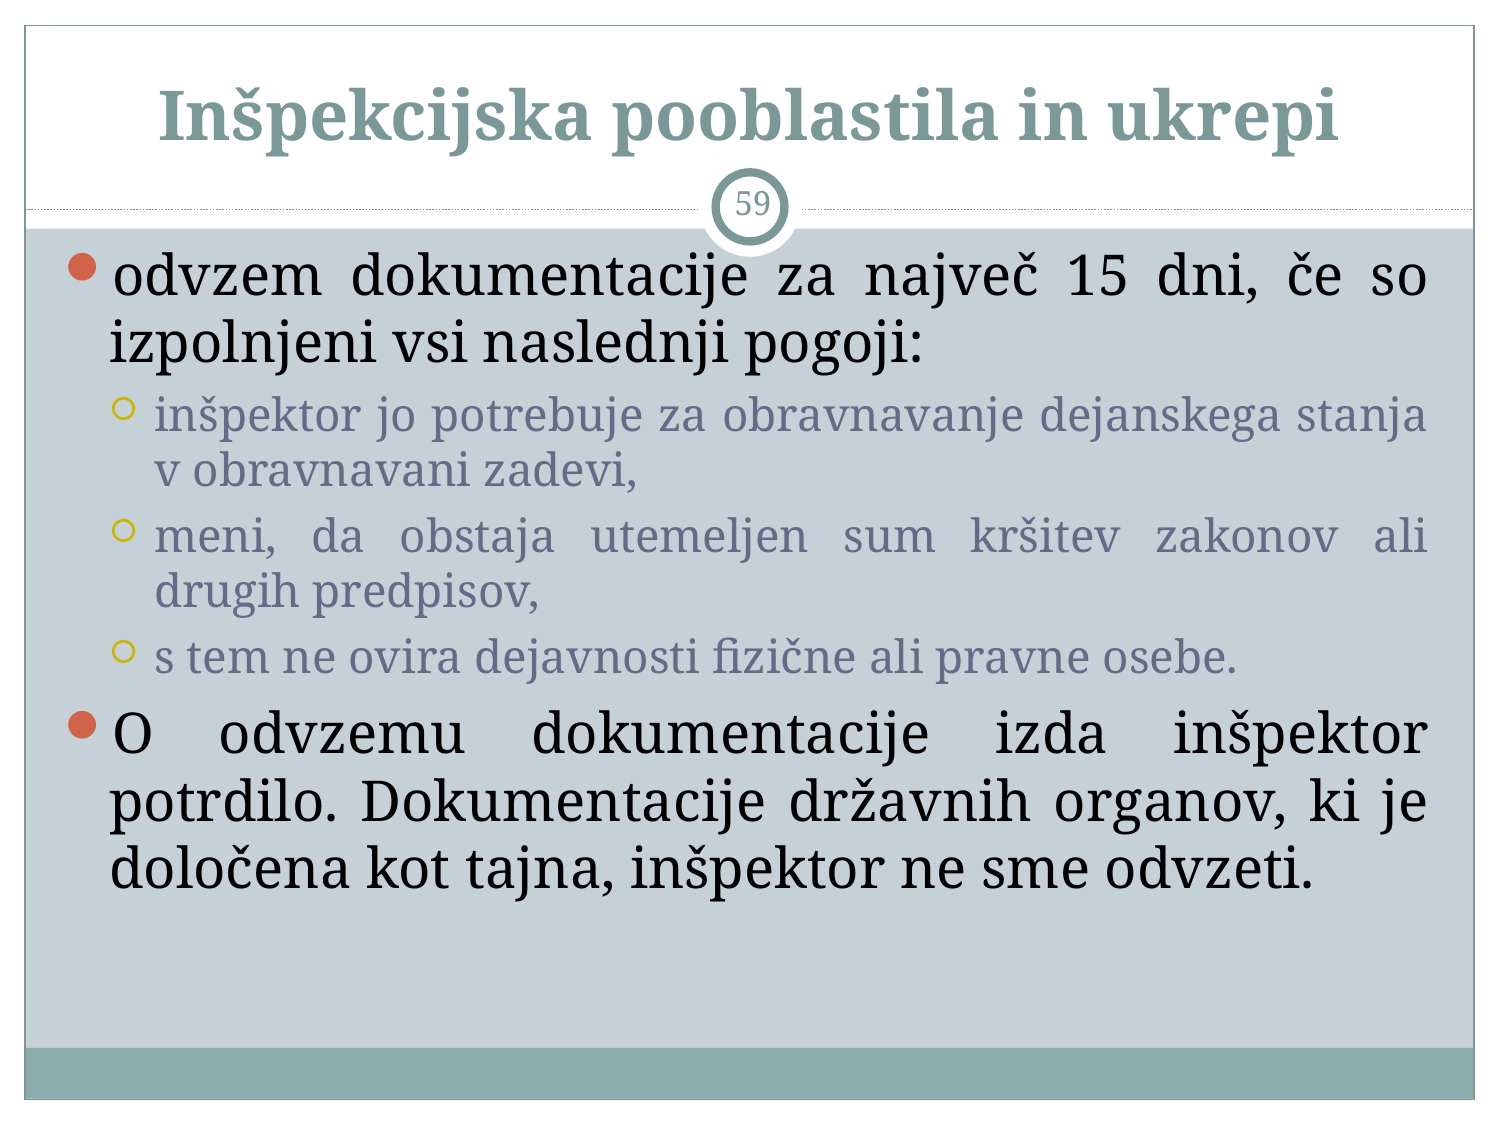

# Inšpekcijska pooblastila in ukrepi
odvzem dokumentacije za največ 15 dni, če so izpolnjeni vsi naslednji pogoji:
inšpektor jo potrebuje za obravnavanje dejanskega stanja v obravnavani zadevi,
meni, da obstaja utemeljen sum kršitev zakonov ali drugih predpisov,
s tem ne ovira dejavnosti fizične ali pravne osebe.
O odvzemu dokumentacije izda inšpektor potrdilo. Dokumentacije državnih organov, ki je določena kot tajna, inšpektor ne sme odvzeti.